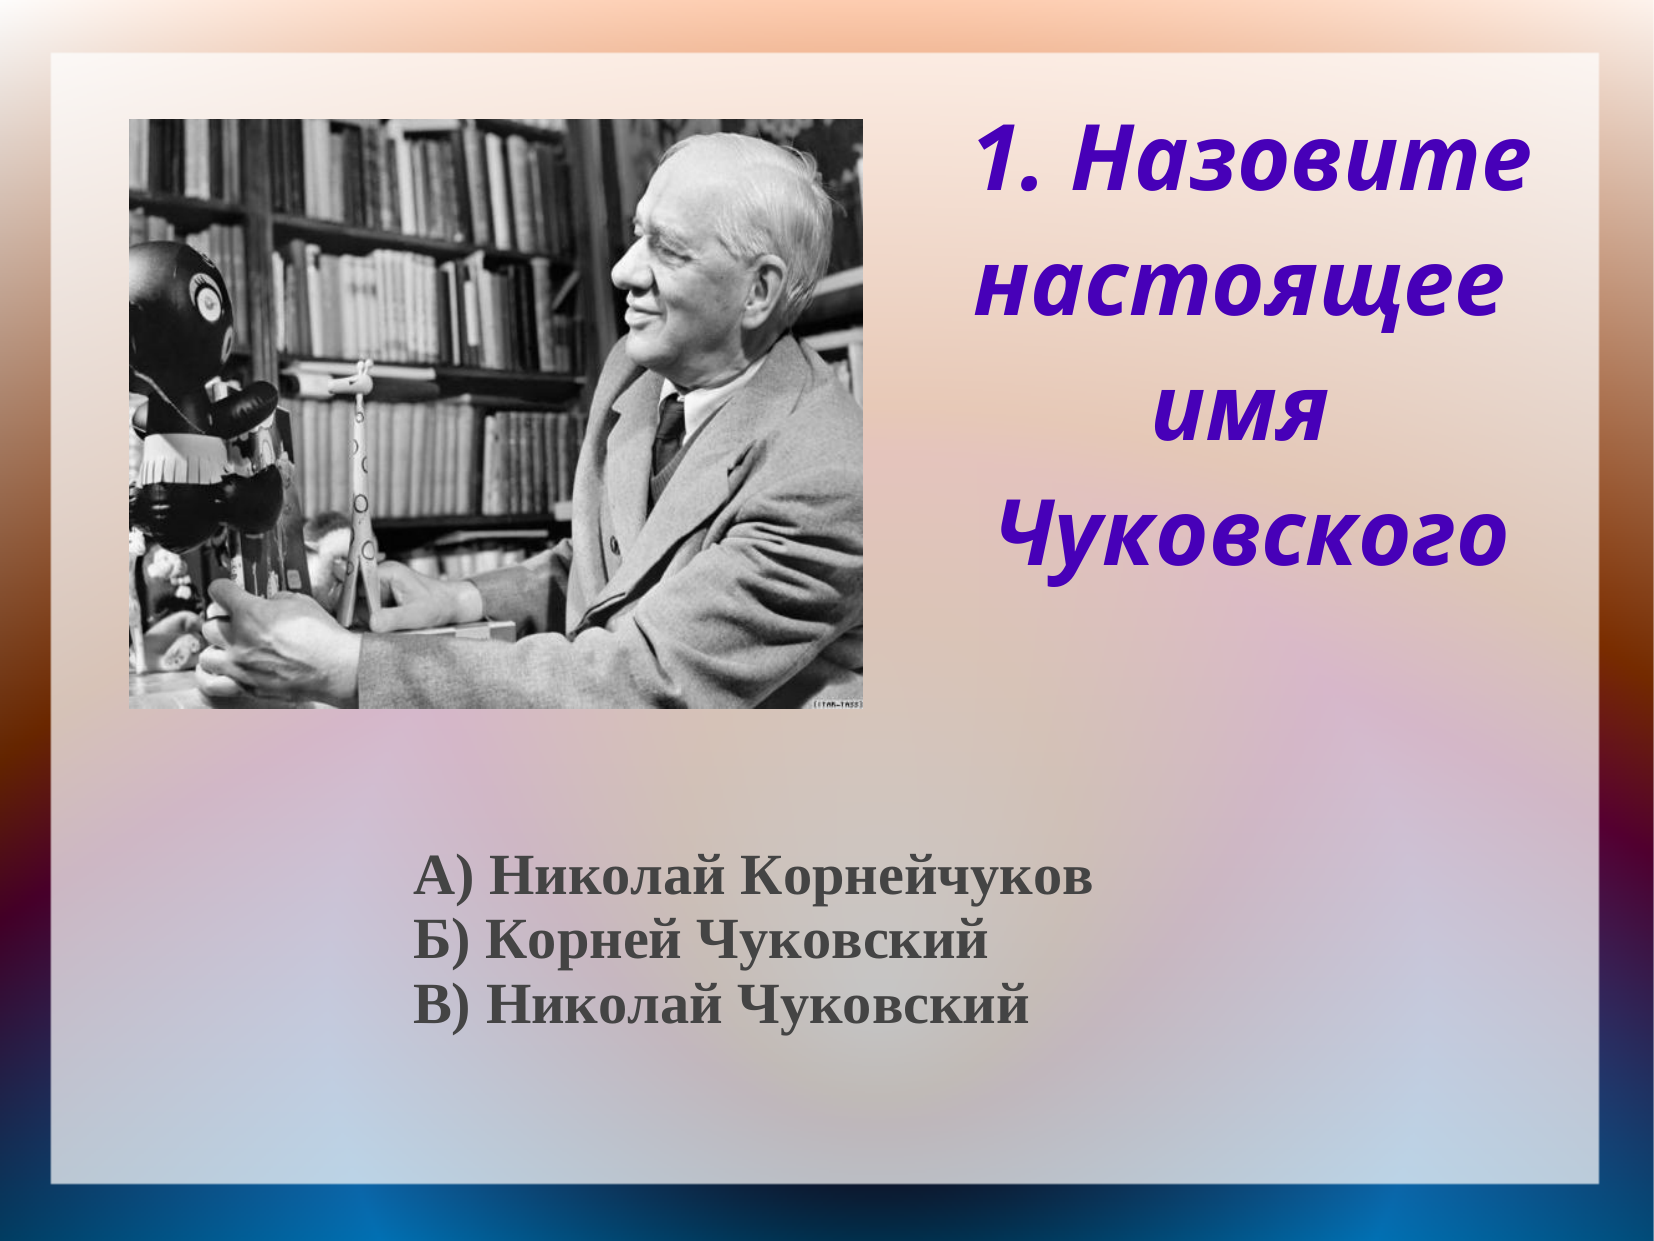

# 1. Назовите настоящее имя Чуковского
А) Николай Корнейчуков
Б) Корней Чуковский
В) Николай Чуковский